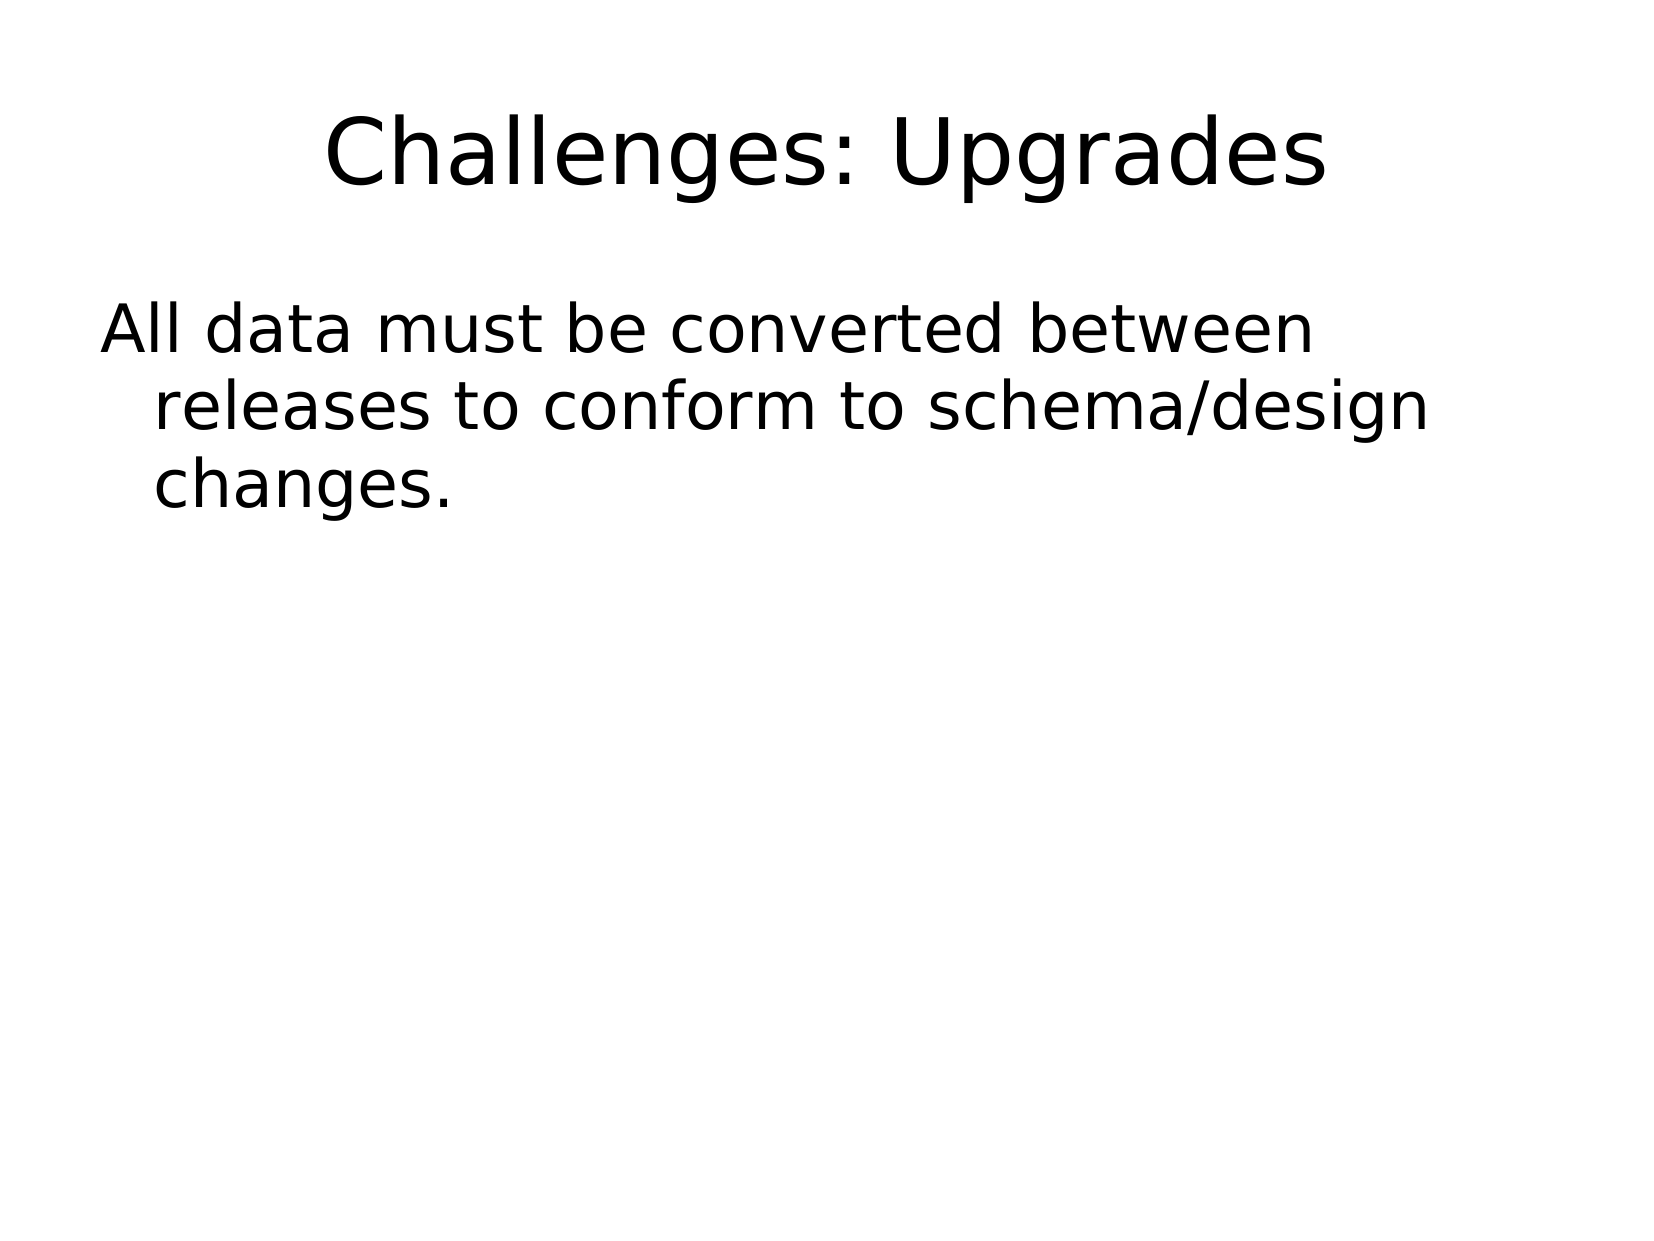

# Challenges: Upgrades
All data must be converted between releases to conform to schema/design changes.